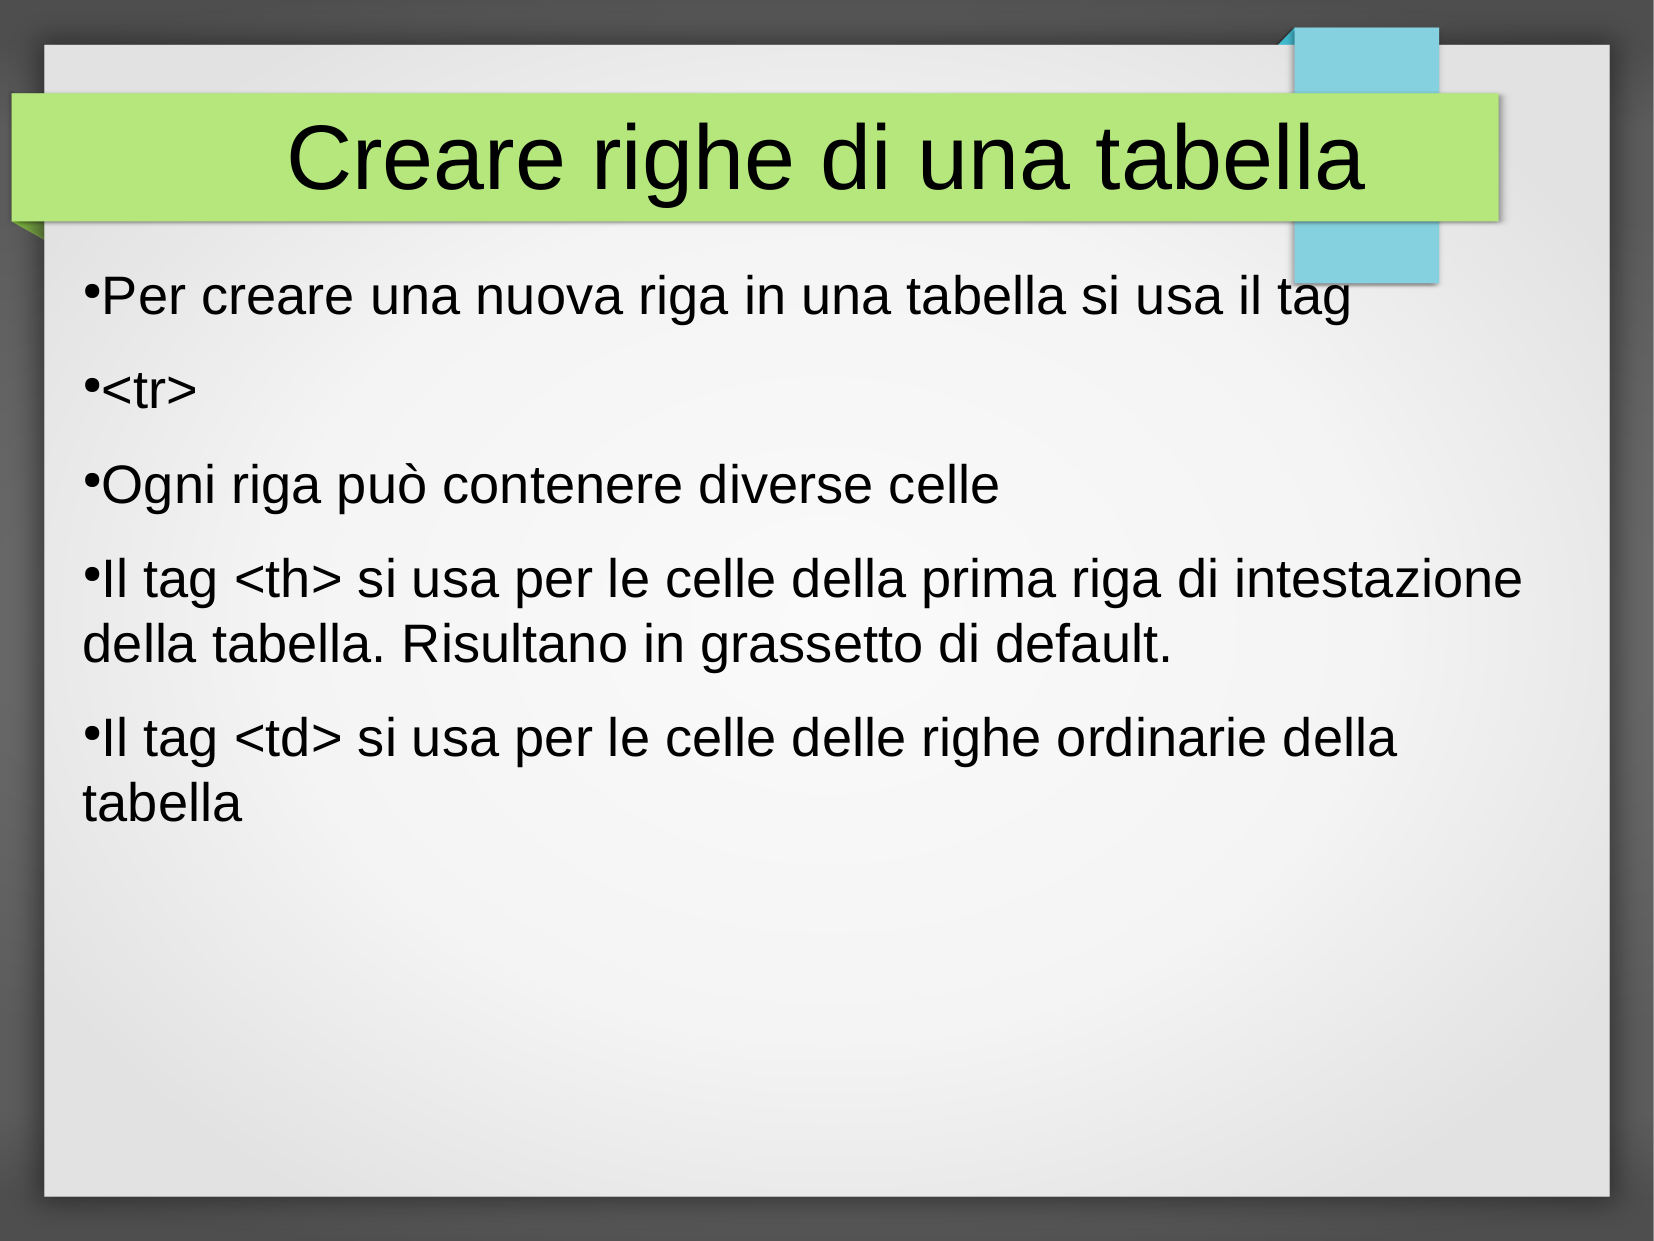

# Creare righe di una tabella
Per creare una nuova riga in una tabella si usa il tag
<tr>
Ogni riga può contenere diverse celle
Il tag <th> si usa per le celle della prima riga di intestazione della tabella. Risultano in grassetto di default.
Il tag <td> si usa per le celle delle righe ordinarie della tabella